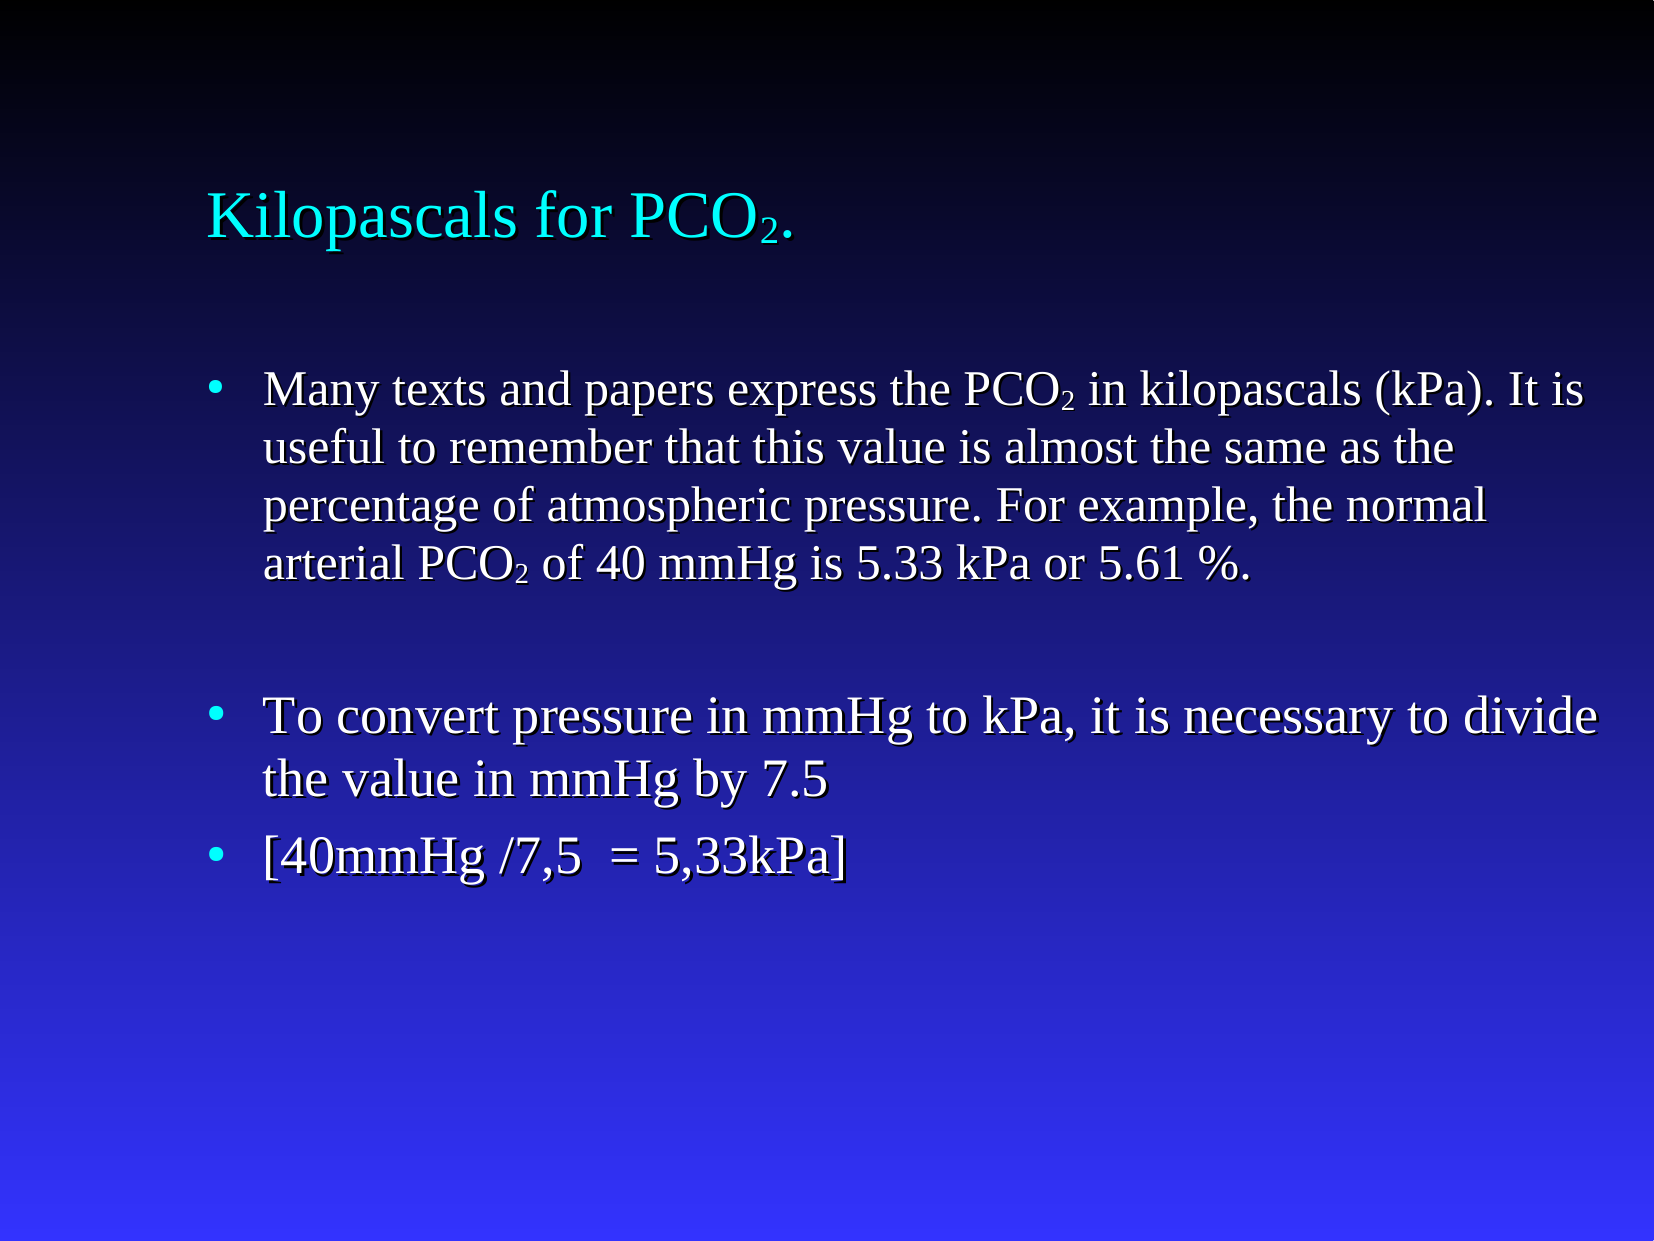

# Kilopascals for PCO2.
Many texts and papers express the PCO2 in kilopascals (kPa). It is useful to remember that this value is almost the same as the percentage of atmospheric pressure. For example, the normal arterial PCO2 of 40 mmHg is 5.33 kPa or 5.61 %.
To convert pressure in mmHg to kPa, it is necessary to divide the value in mmHg by 7.5
[40mmHg /7,5 = 5,33kPa]